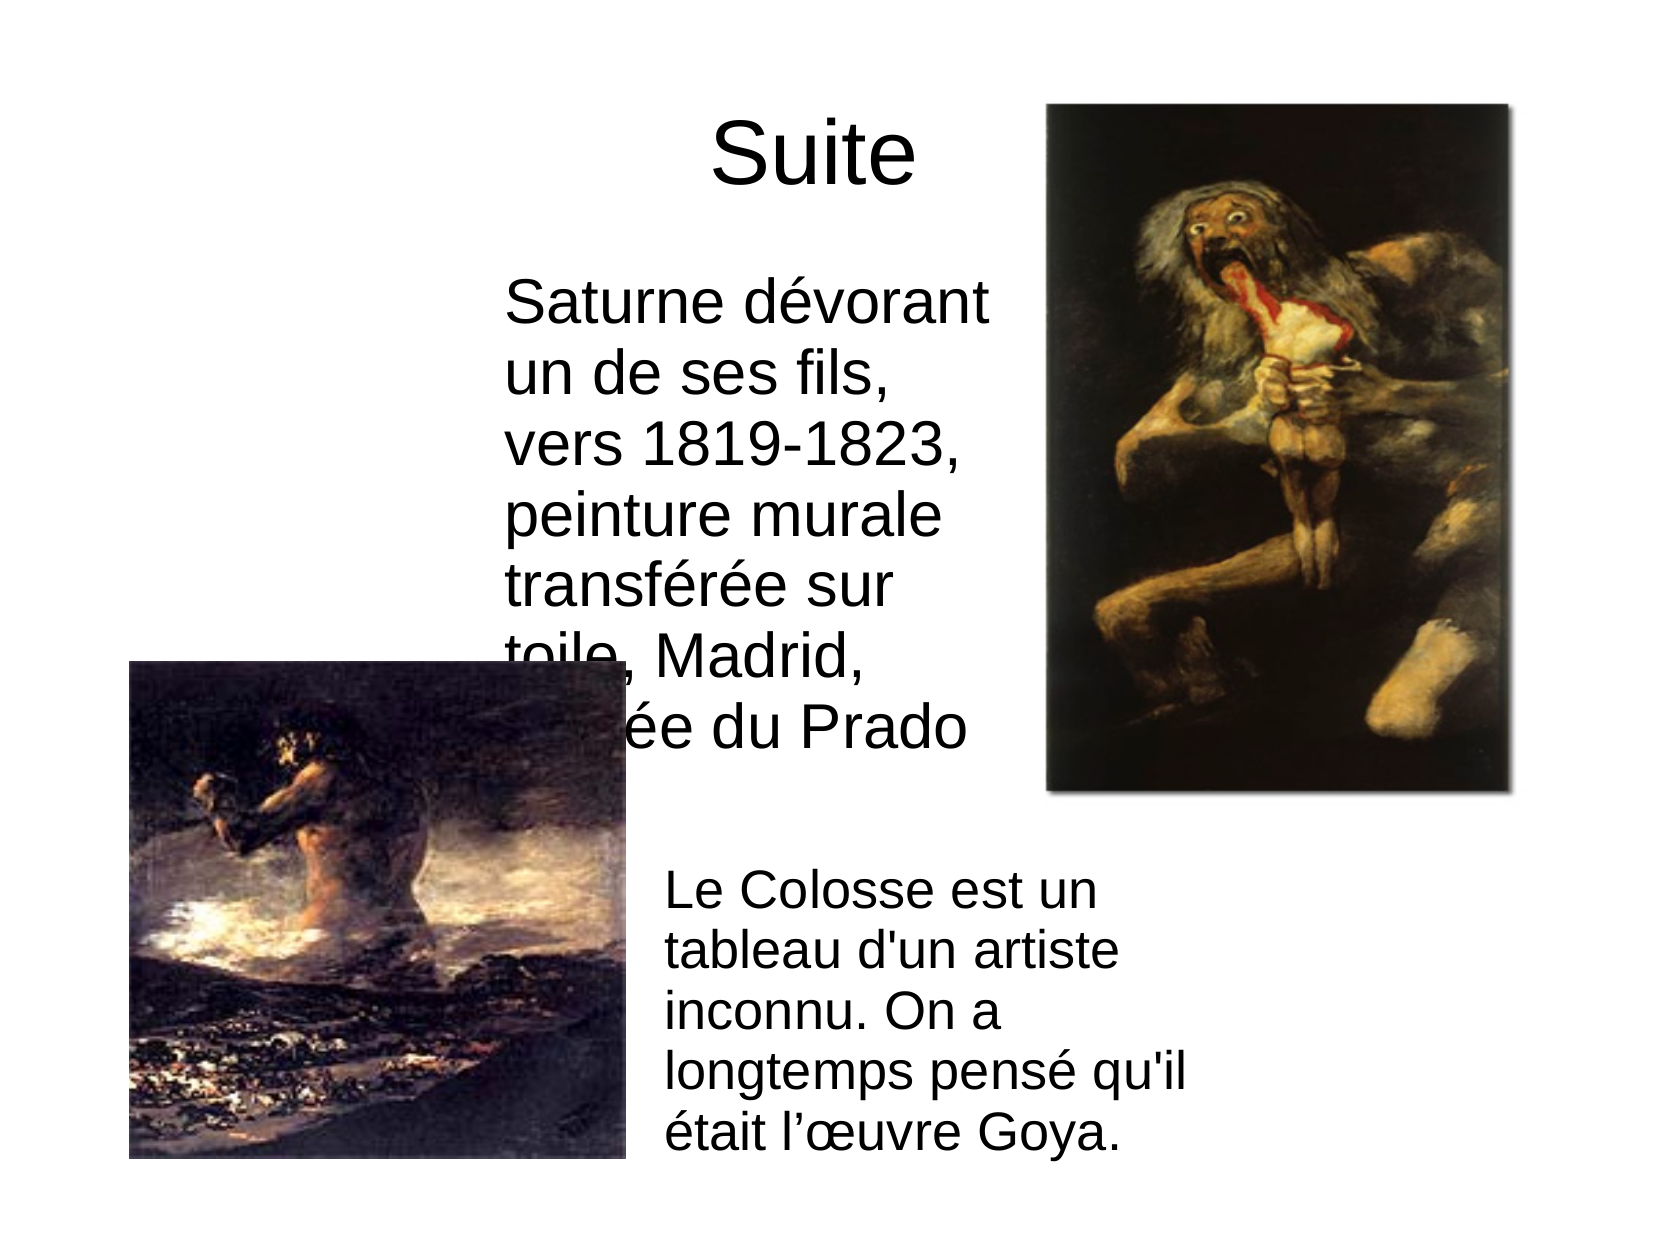

# Suite
Saturne dévorant un de ses fils, vers 1819-1823, peinture murale transférée sur toile, Madrid, Musée du Prado
Le Colosse est un tableau d'un artiste inconnu. On a longtemps pensé qu'il était l’œuvre Goya.